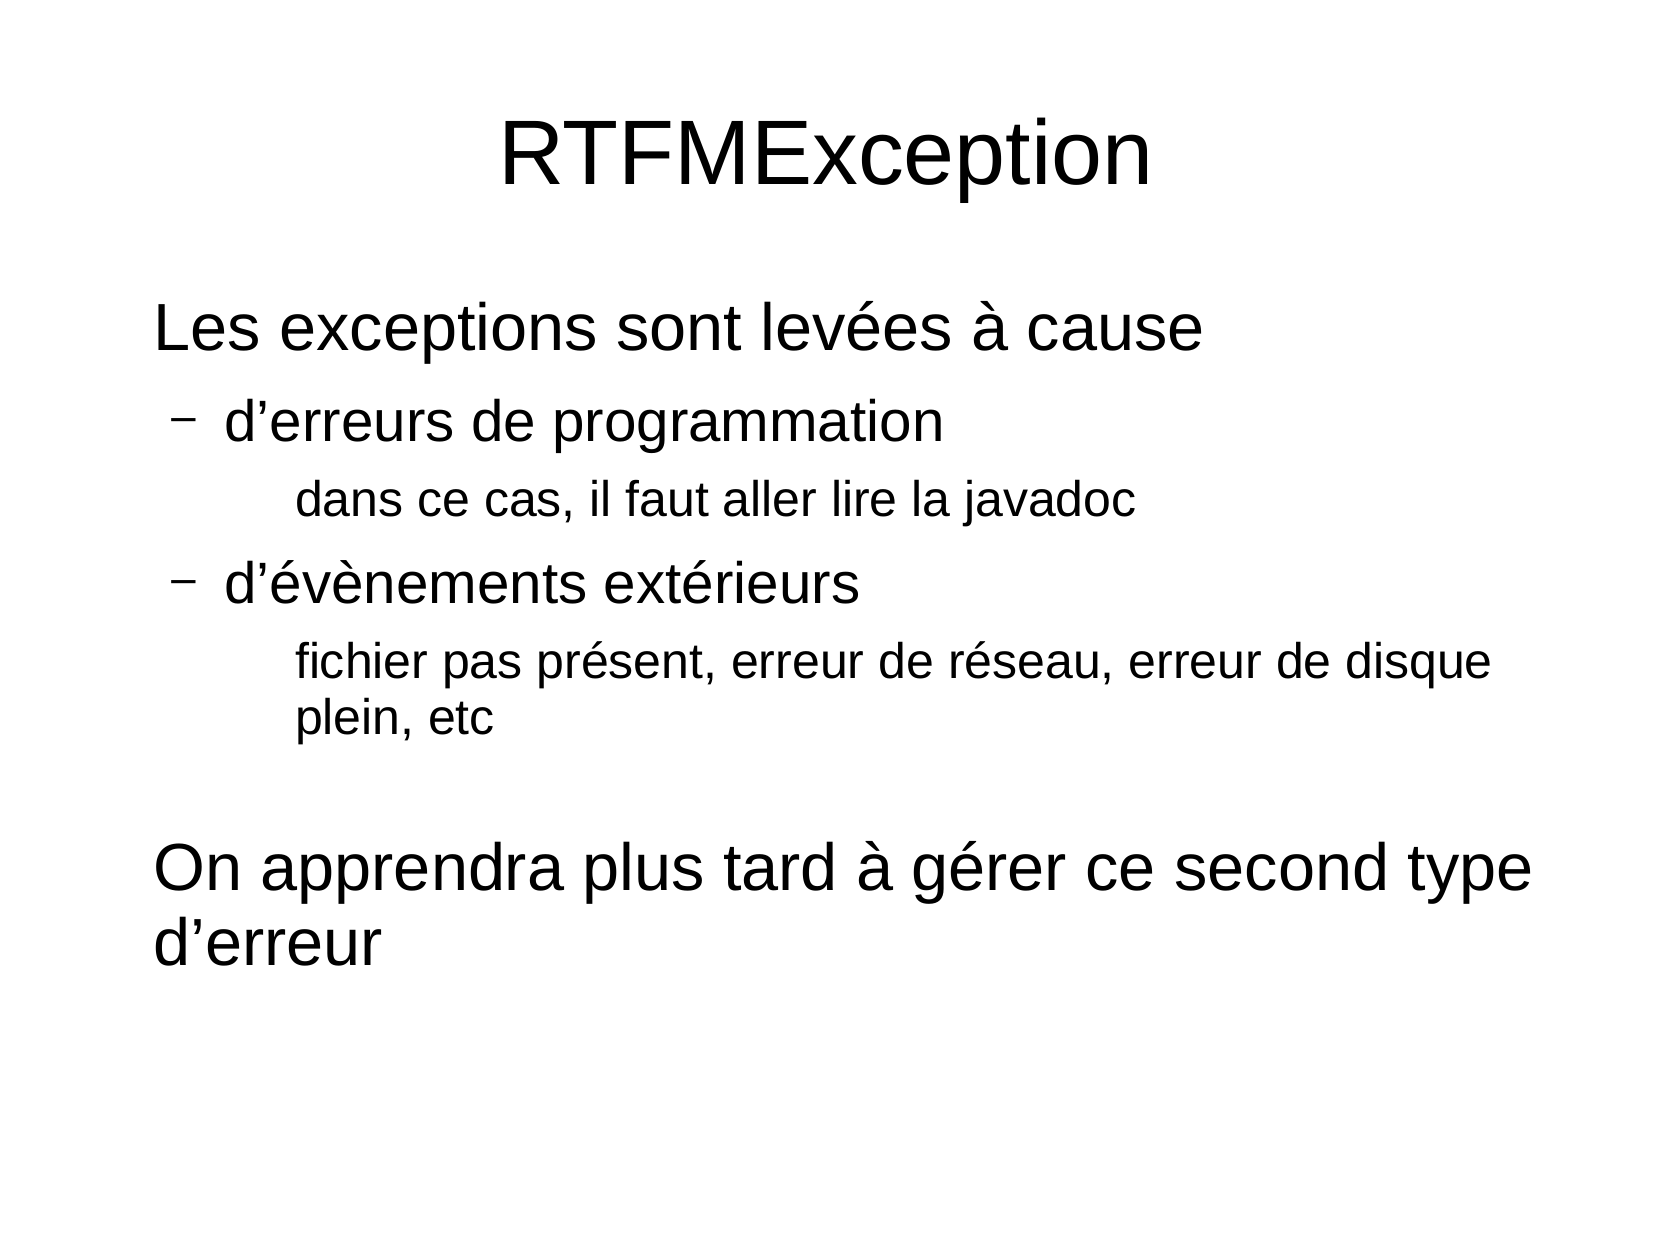

# RTFMException
Les exceptions sont levées à cause
d’erreurs de programmation
dans ce cas, il faut aller lire la javadoc
d’évènements extérieurs
fichier pas présent, erreur de réseau, erreur de disque plein, etc
On apprendra plus tard à gérer ce second type d’erreur